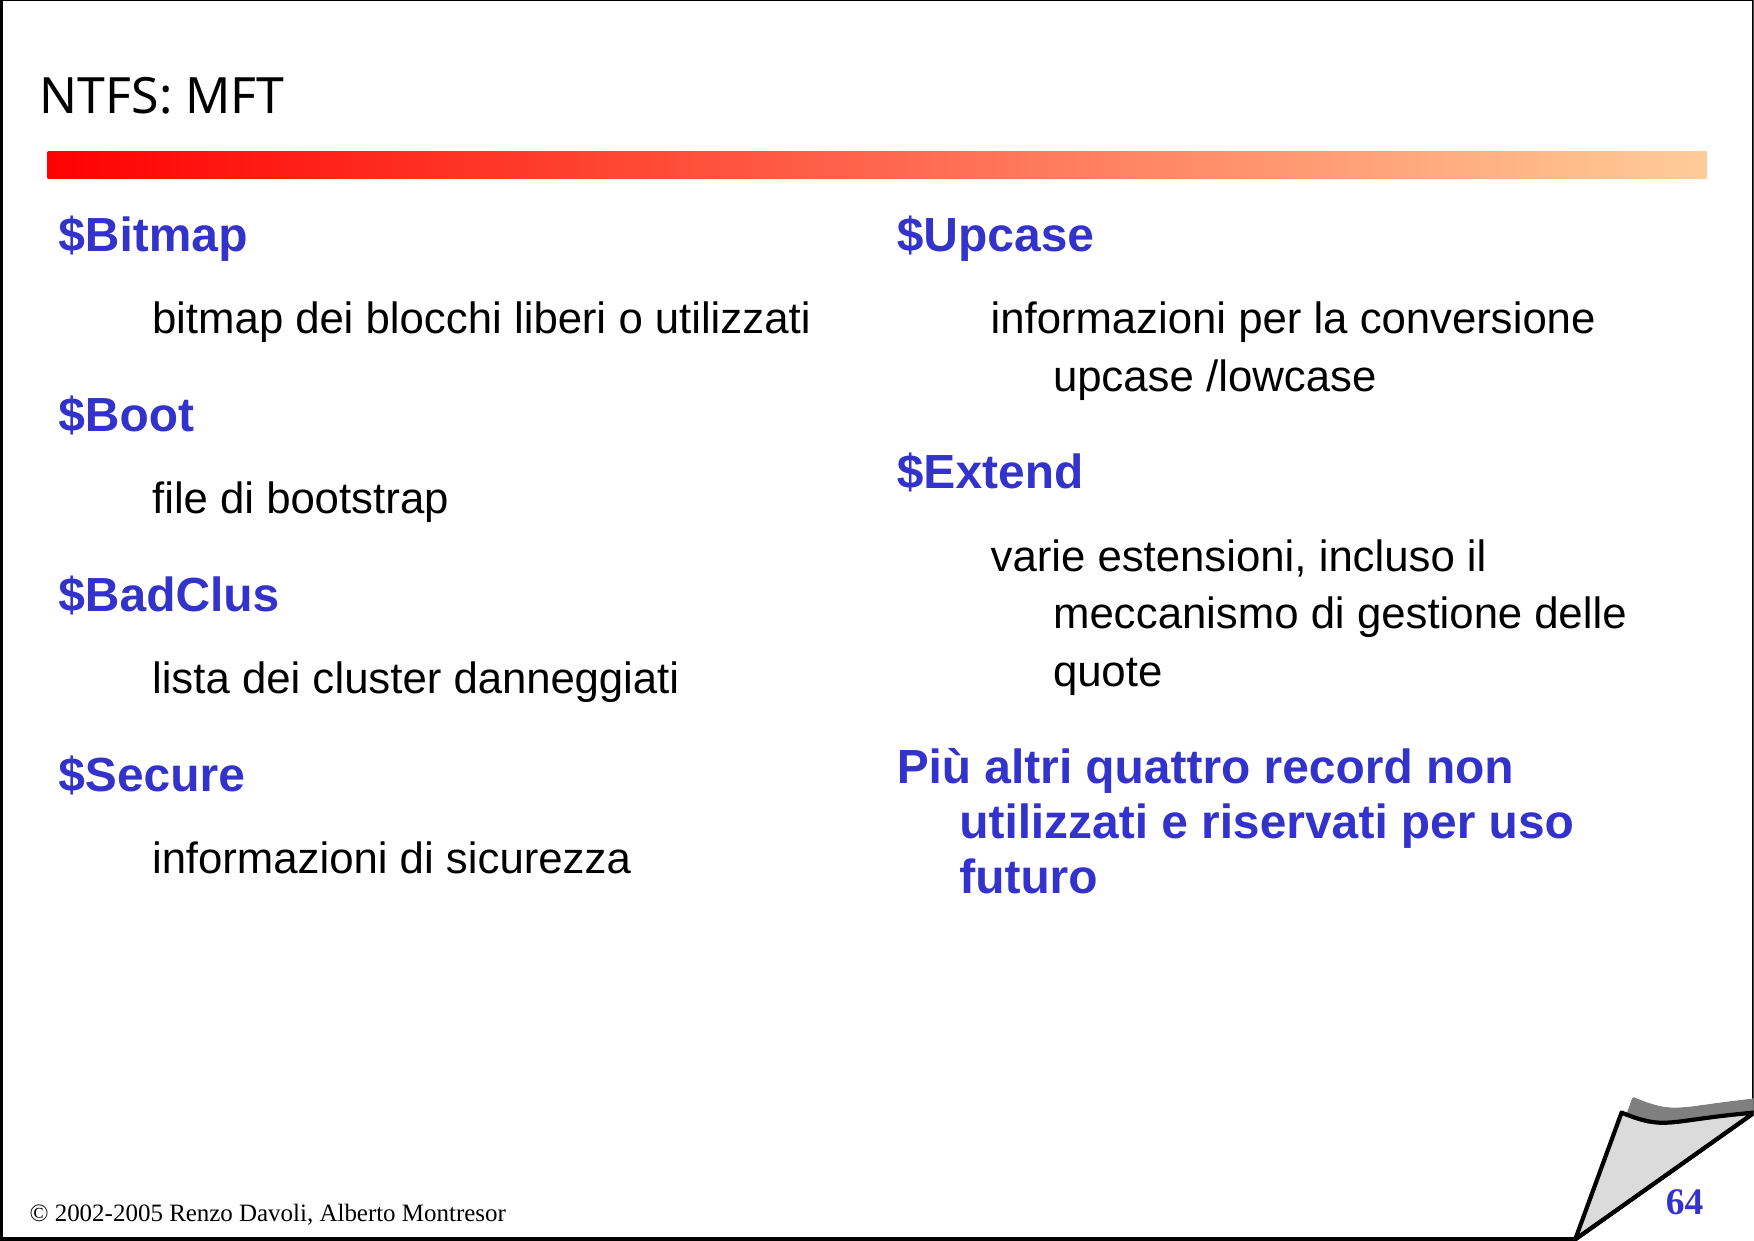

# NTFS: MFT
$Bitmap
bitmap dei blocchi liberi o utilizzati
$Boot
file di bootstrap
$BadClus
lista dei cluster danneggiati
$Secure
informazioni di sicurezza
$Upcase
informazioni per la conversione upcase /lowcase
$Extend
varie estensioni, incluso il meccanismo di gestione delle quote
Più altri quattro record non utilizzati e riservati per uso futuro